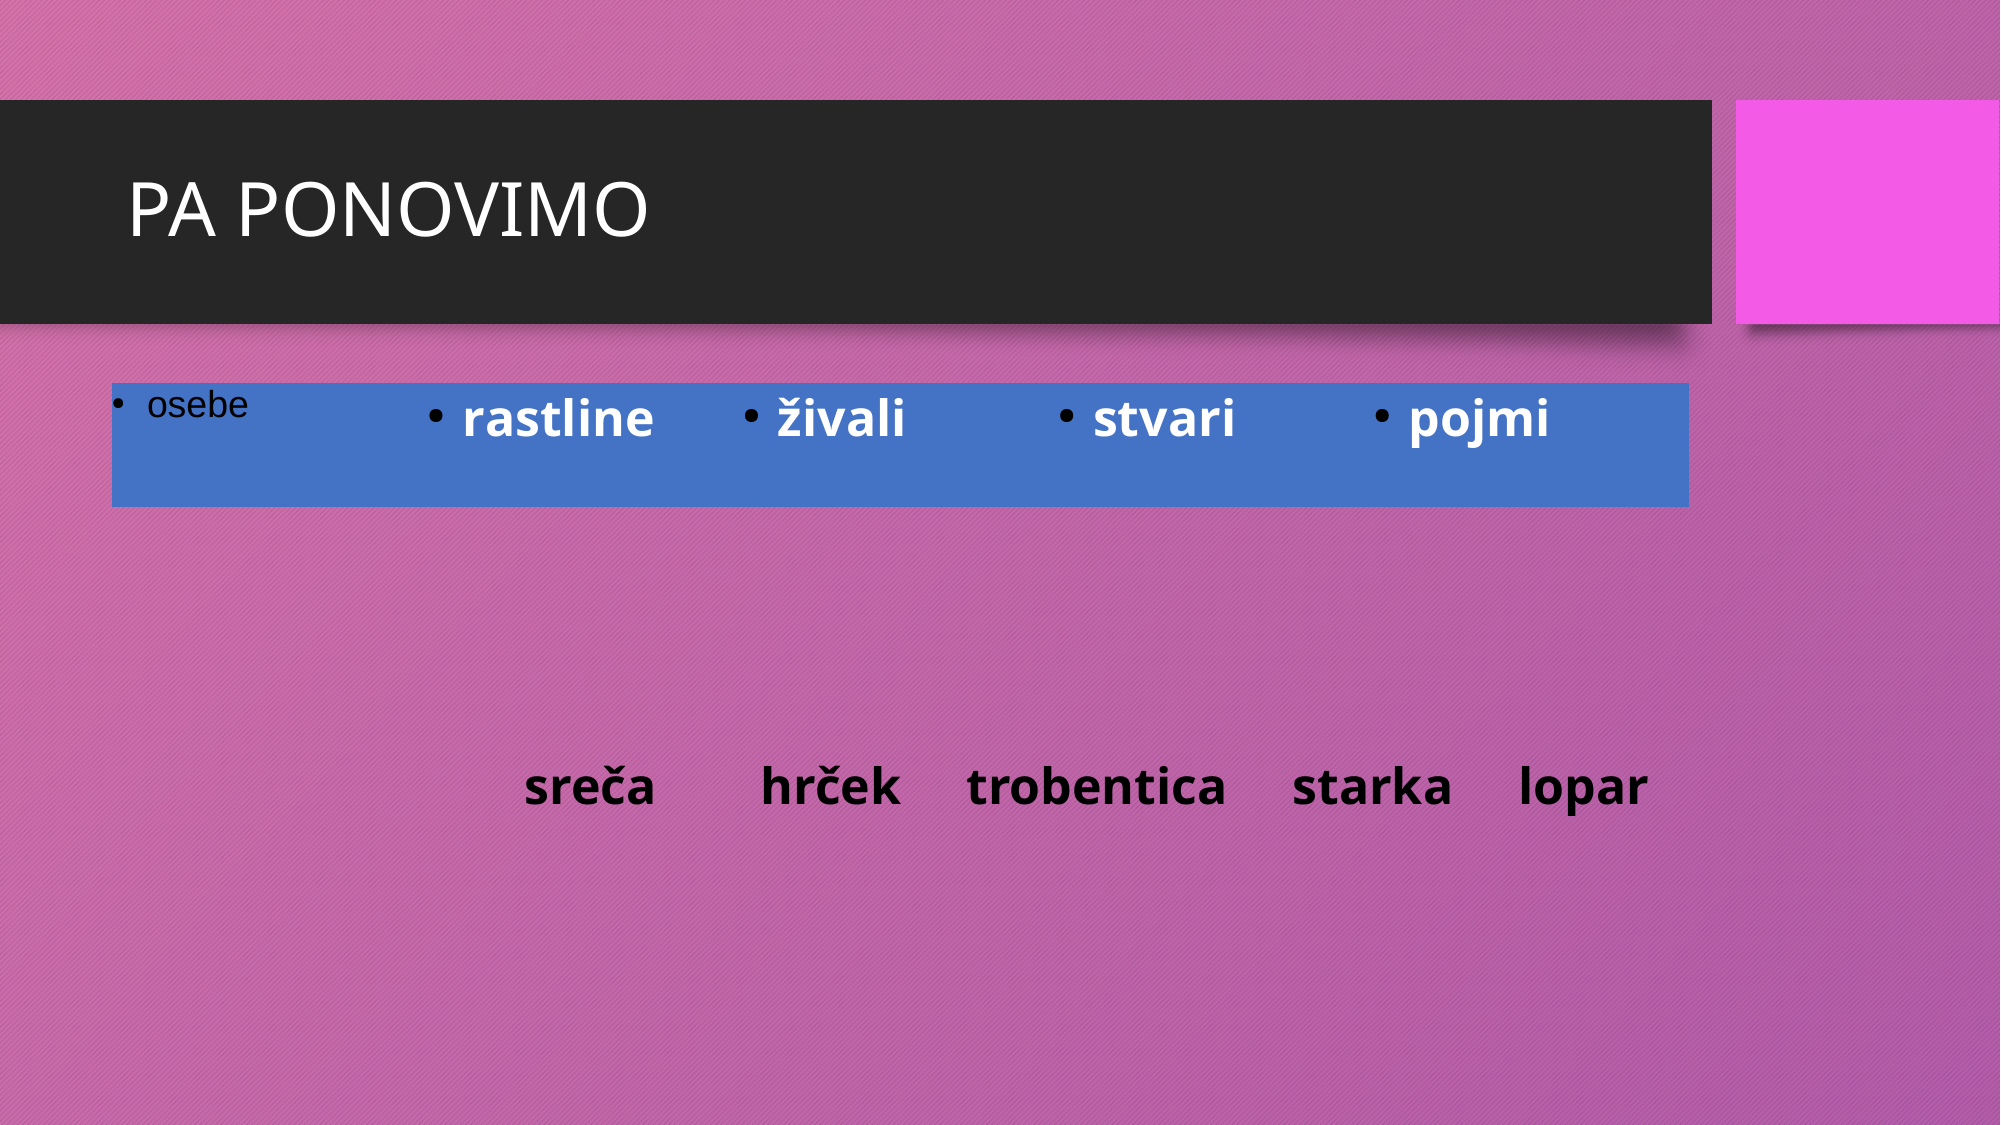

# PA PONOVIMO
| osebe | rastline | živali | stvari | pojmi |
| --- | --- | --- | --- | --- |
| | | | | |
sreča hrček trobentica starka lopar